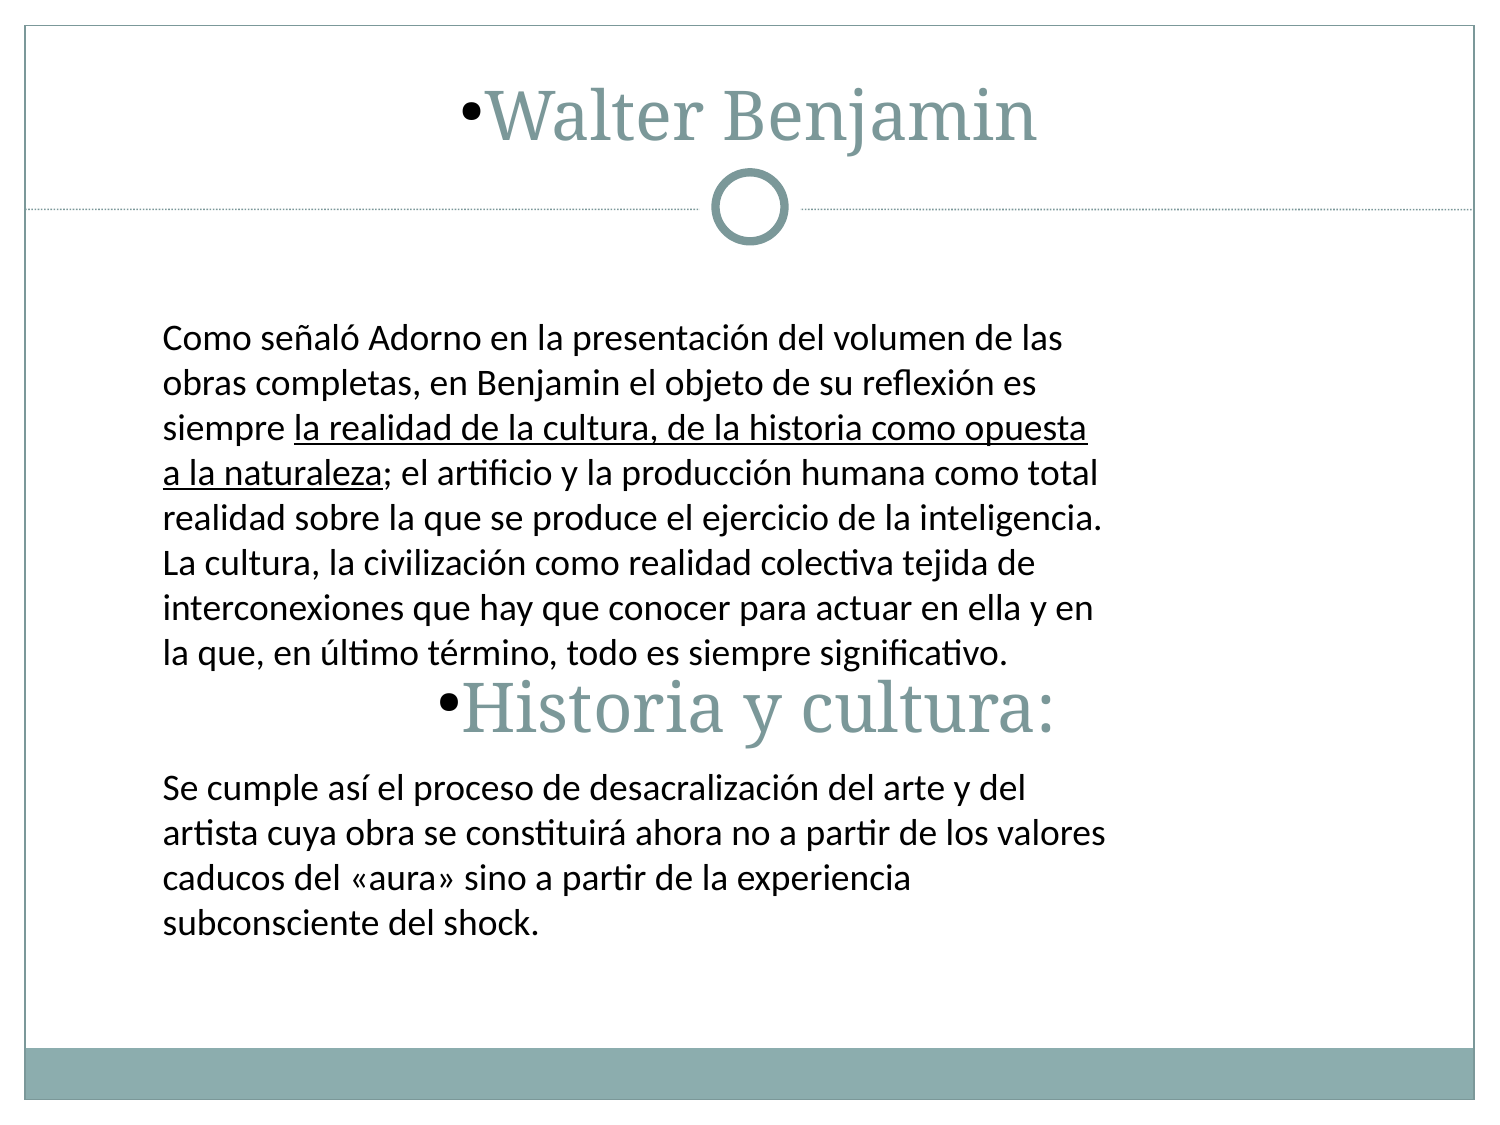

# Walter Benjamin
Historia y cultura:
Como señaló Adorno en la presentación del volumen de las obras completas, en Benjamin el objeto de su reflexión es siempre la realidad de la cultura, de la historia como opuesta a la naturaleza; el artificio y la producción humana como total realidad sobre la que se produce el ejercicio de la inteligencia. La cultura, la civilización como realidad colectiva tejida de interconexiones que hay que conocer para actuar en ella y en la que, en último término, todo es siempre significativo.
Se cumple así el proceso de desacralización del arte y del artista cuya obra se constituirá ahora no a partir de los valores caducos del «aura» sino a partir de la experiencia subconsciente del shock.